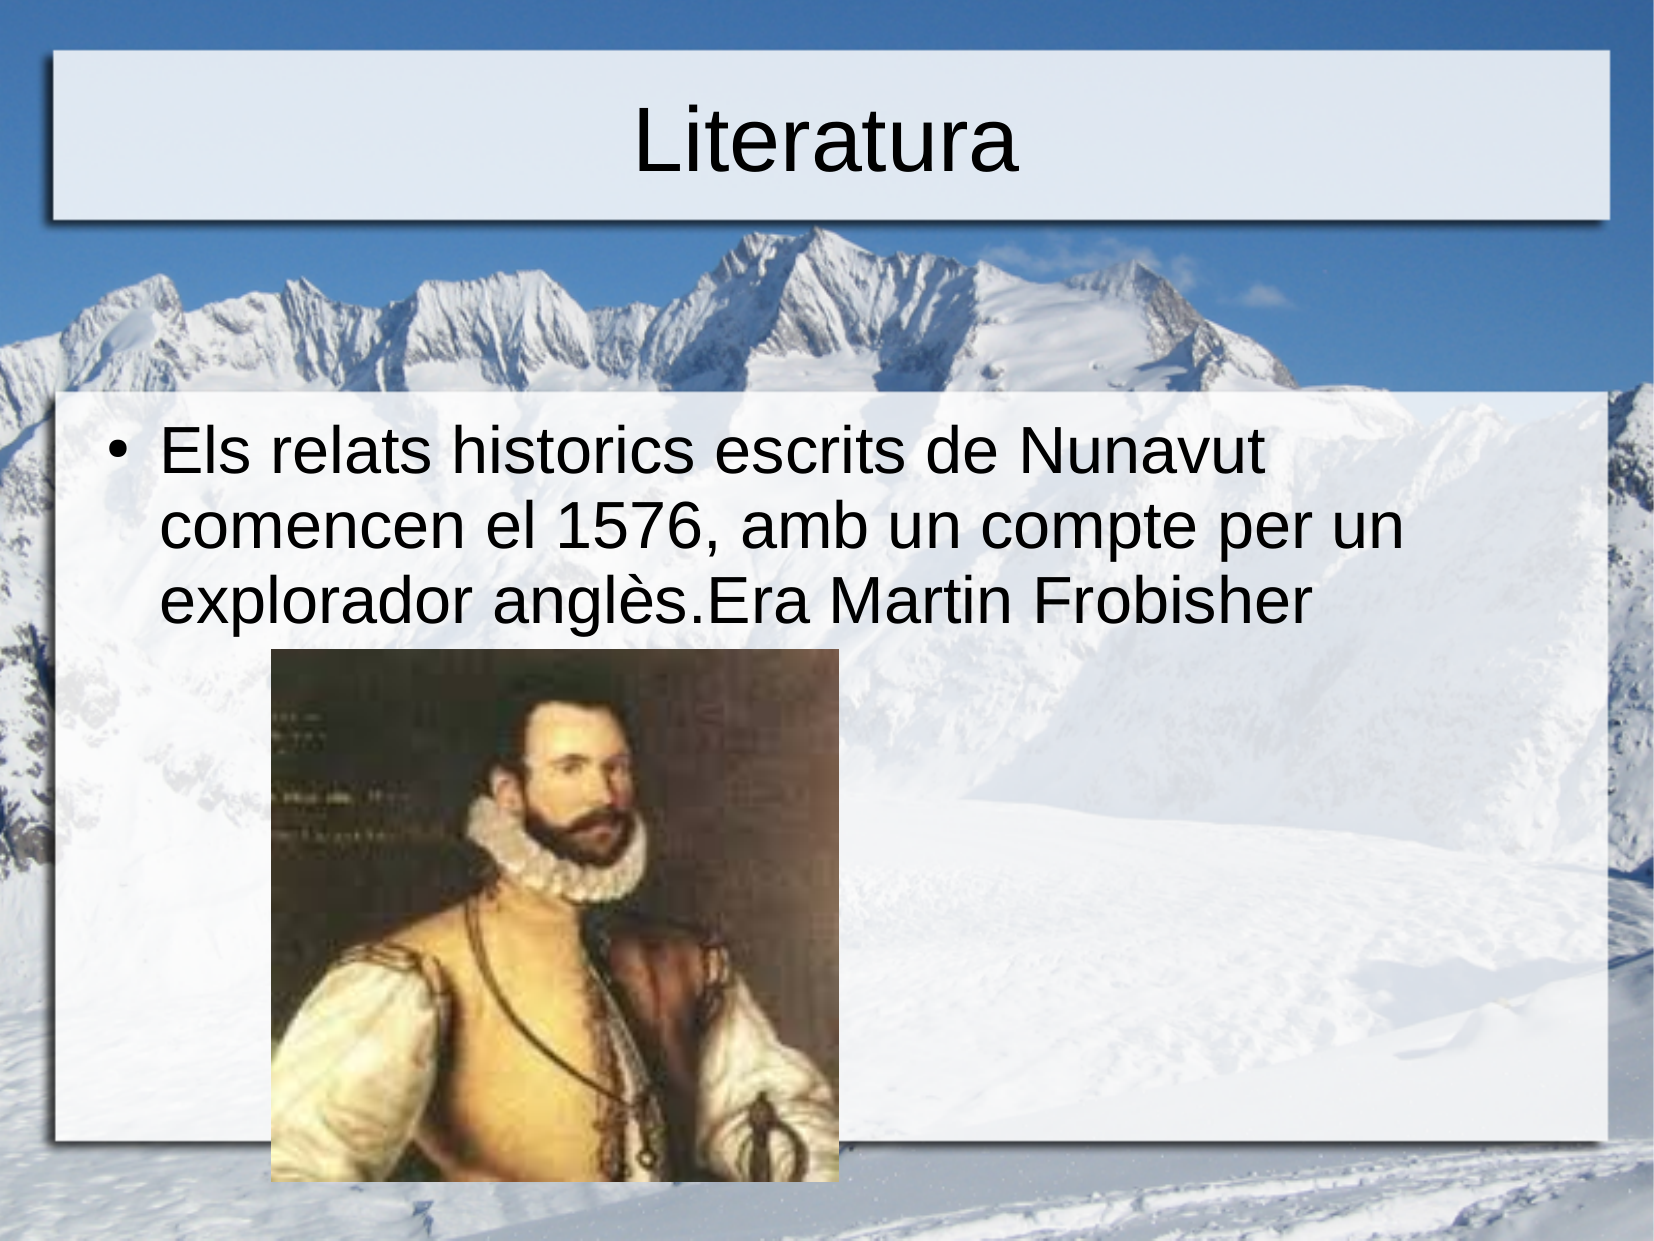

# Literatura
Els relats historics escrits de Nunavut comencen el 1576, amb un compte per un explorador anglès.Era Martin Frobisher